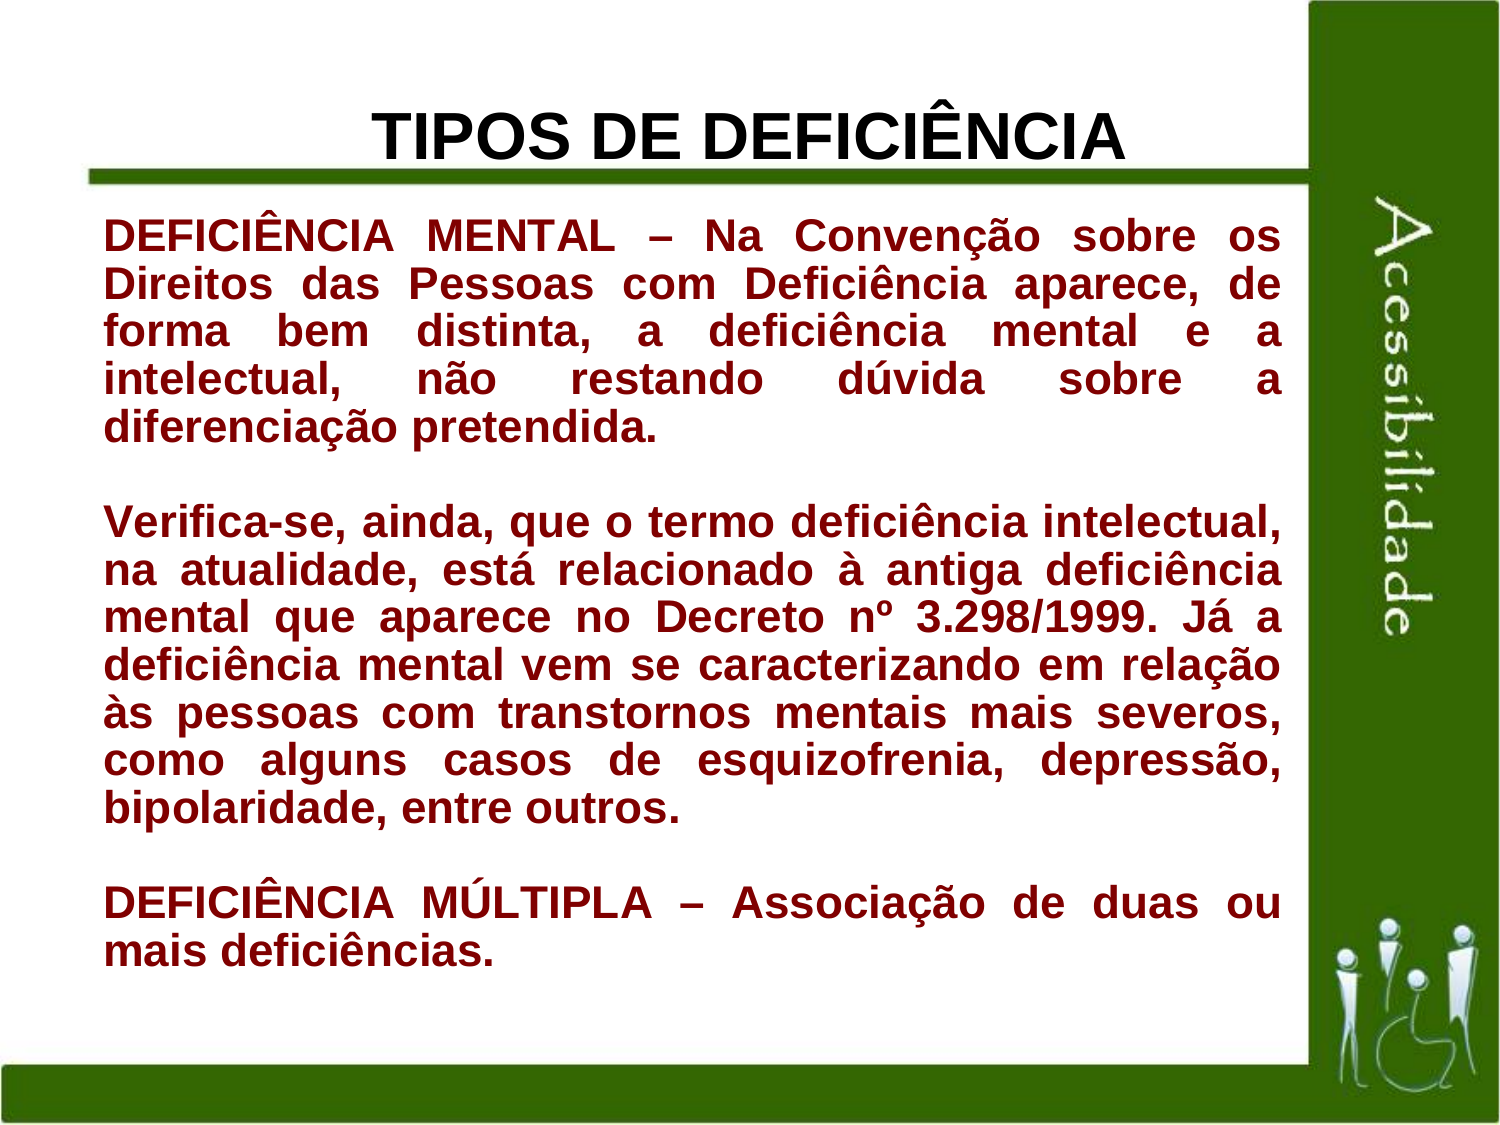

# TIPOS DE DEFICIÊNCIA
DEFICIÊNCIA MENTAL – Na Convenção sobre os Direitos das Pessoas com Deficiência aparece, de forma bem distinta, a deficiência mental e a intelectual, não restando dúvida sobre a diferenciação pretendida.
Verifica-se, ainda, que o termo deficiência intelectual, na atualidade, está relacionado à antiga deficiência mental que aparece no Decreto nº 3.298/1999. Já a deficiência mental vem se caracterizando em relação às pessoas com transtornos mentais mais severos, como alguns casos de esquizofrenia, depressão, bipolaridade, entre outros.
DEFICIÊNCIA MÚLTIPLA – Associação de duas ou mais deficiências.